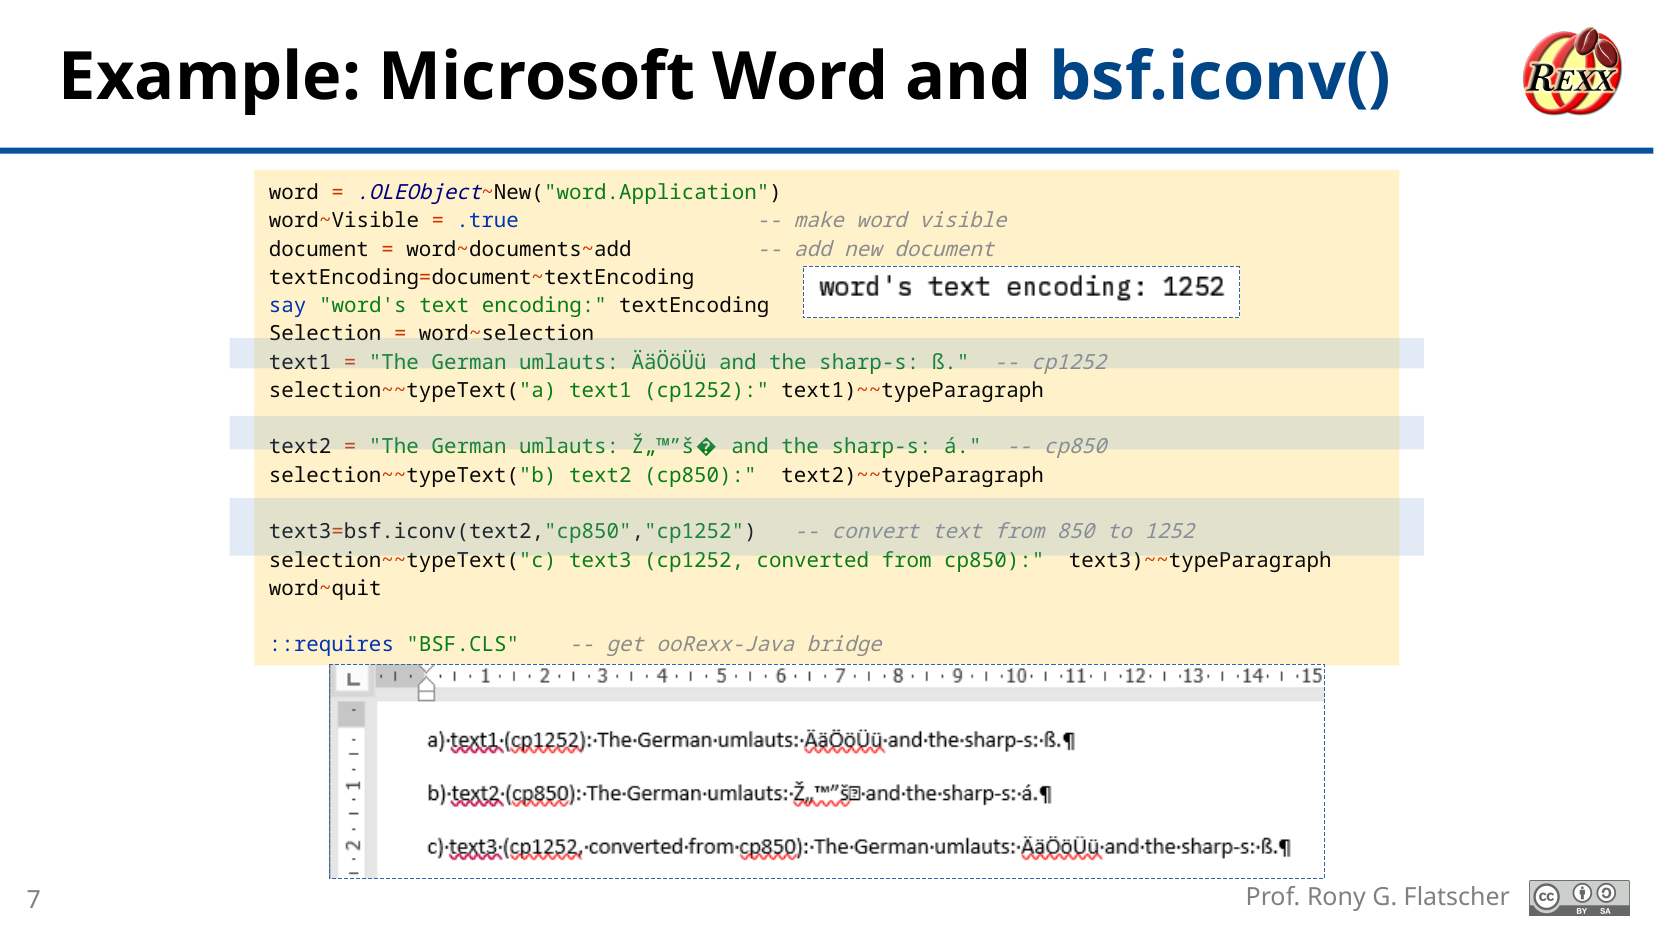

# Example: Microsoft Word and bsf.iconv()
word = .OLEObject~New("word.Application")
word~Visible = .true -- make word visible
document = word~documents~add -- add new document
textEncoding=document~textEncoding
say "word's text encoding:" textEncoding
Selection = word~selection
text1 = "The German umlauts: ÄäÖöÜü and the sharp-s: ß." -- cp1252
selection~~typeText("a) text1 (cp1252):" text1)~~typeParagraph
text2 = "The German umlauts: Ž„™”š� and the sharp-s: á." -- cp850
selection~~typeText("b) text2 (cp850):" text2)~~typeParagraph
text3=bsf.iconv(text2,"cp850","cp1252") -- convert text from 850 to 1252
selection~~typeText("c) text3 (cp1252, converted from cp850):" text3)~~typeParagraph
word~quit
::requires "BSF.CLS" -- get ooRexx-Java bridge